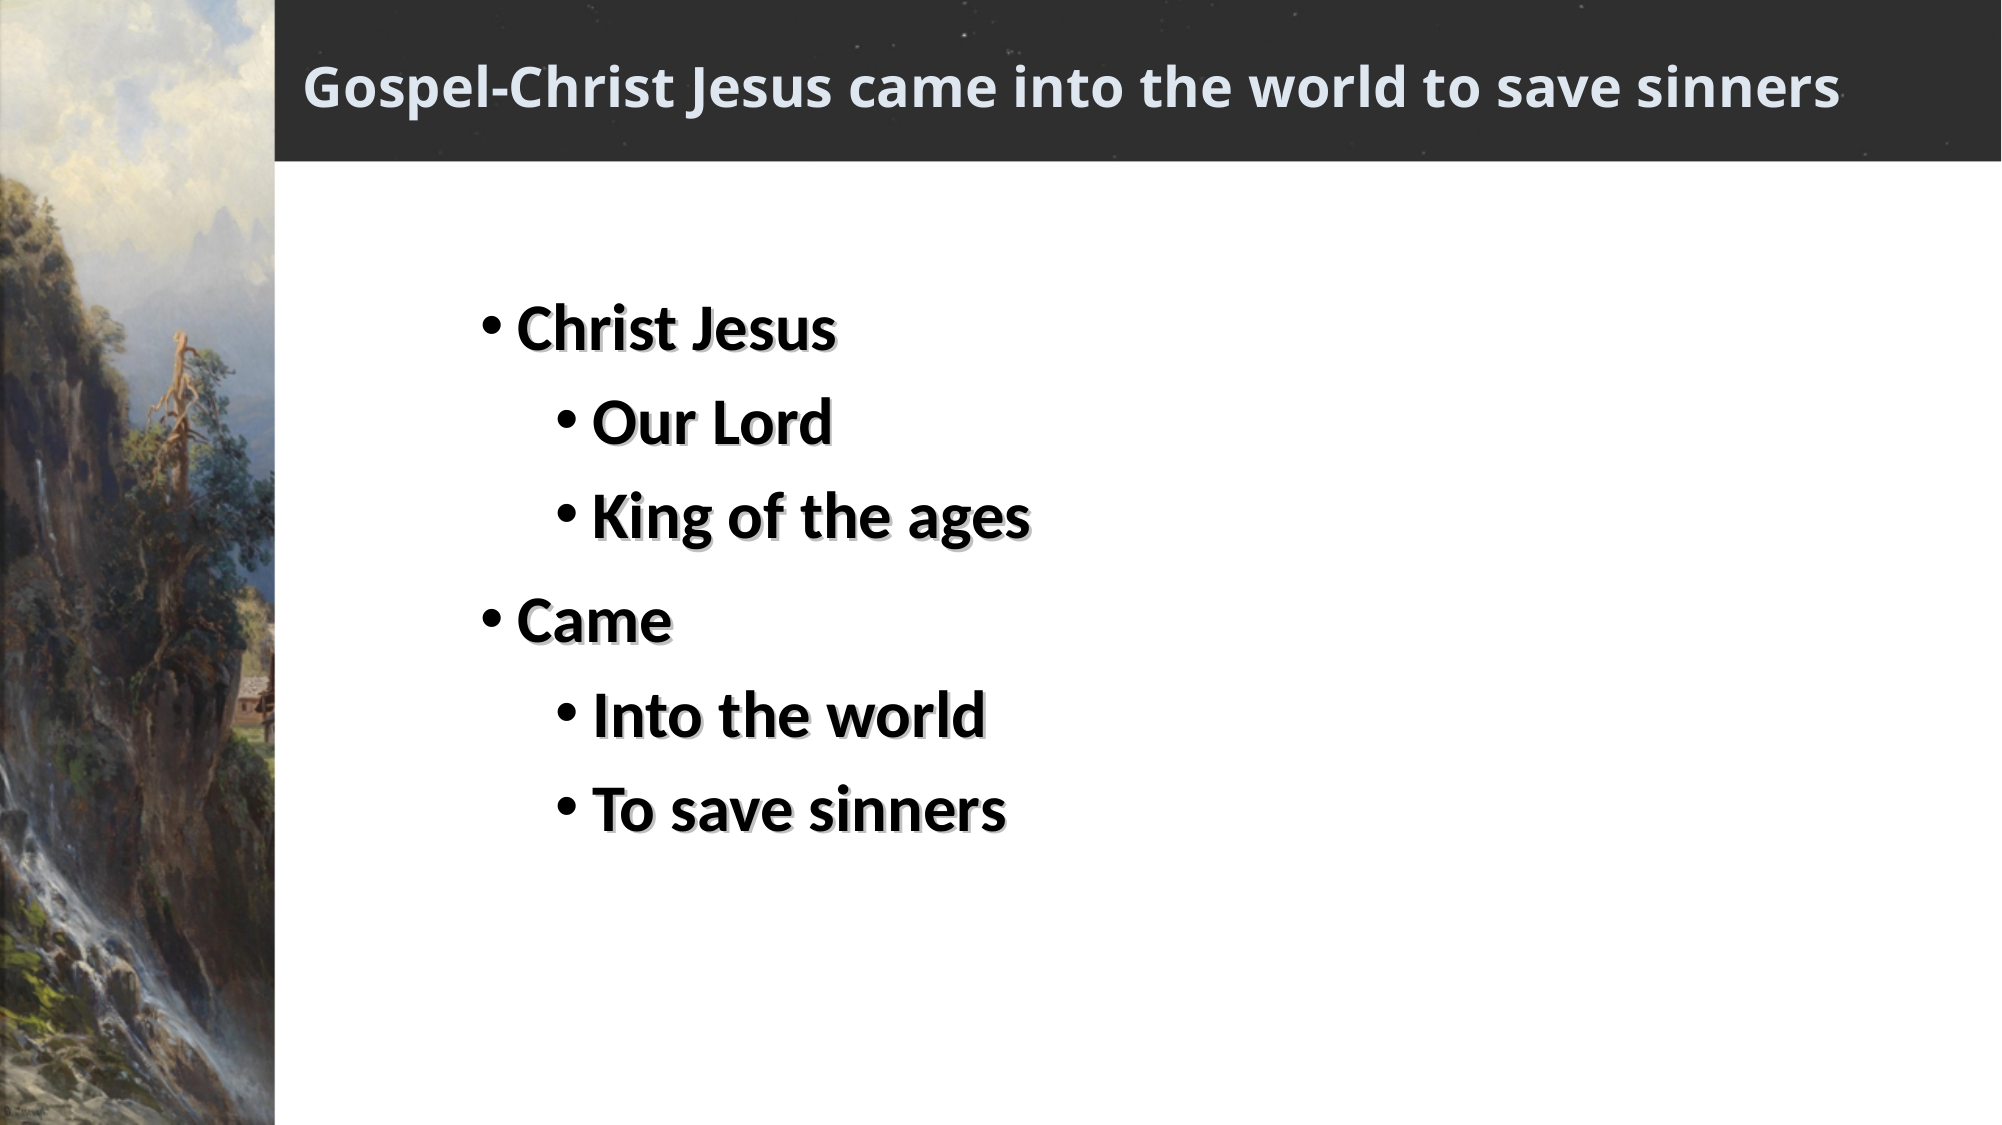

Gospel-Christ Jesus came into the world to save sinners
# Christ Jesus
Our Lord
King of the ages
Came
Into the world
To save sinners